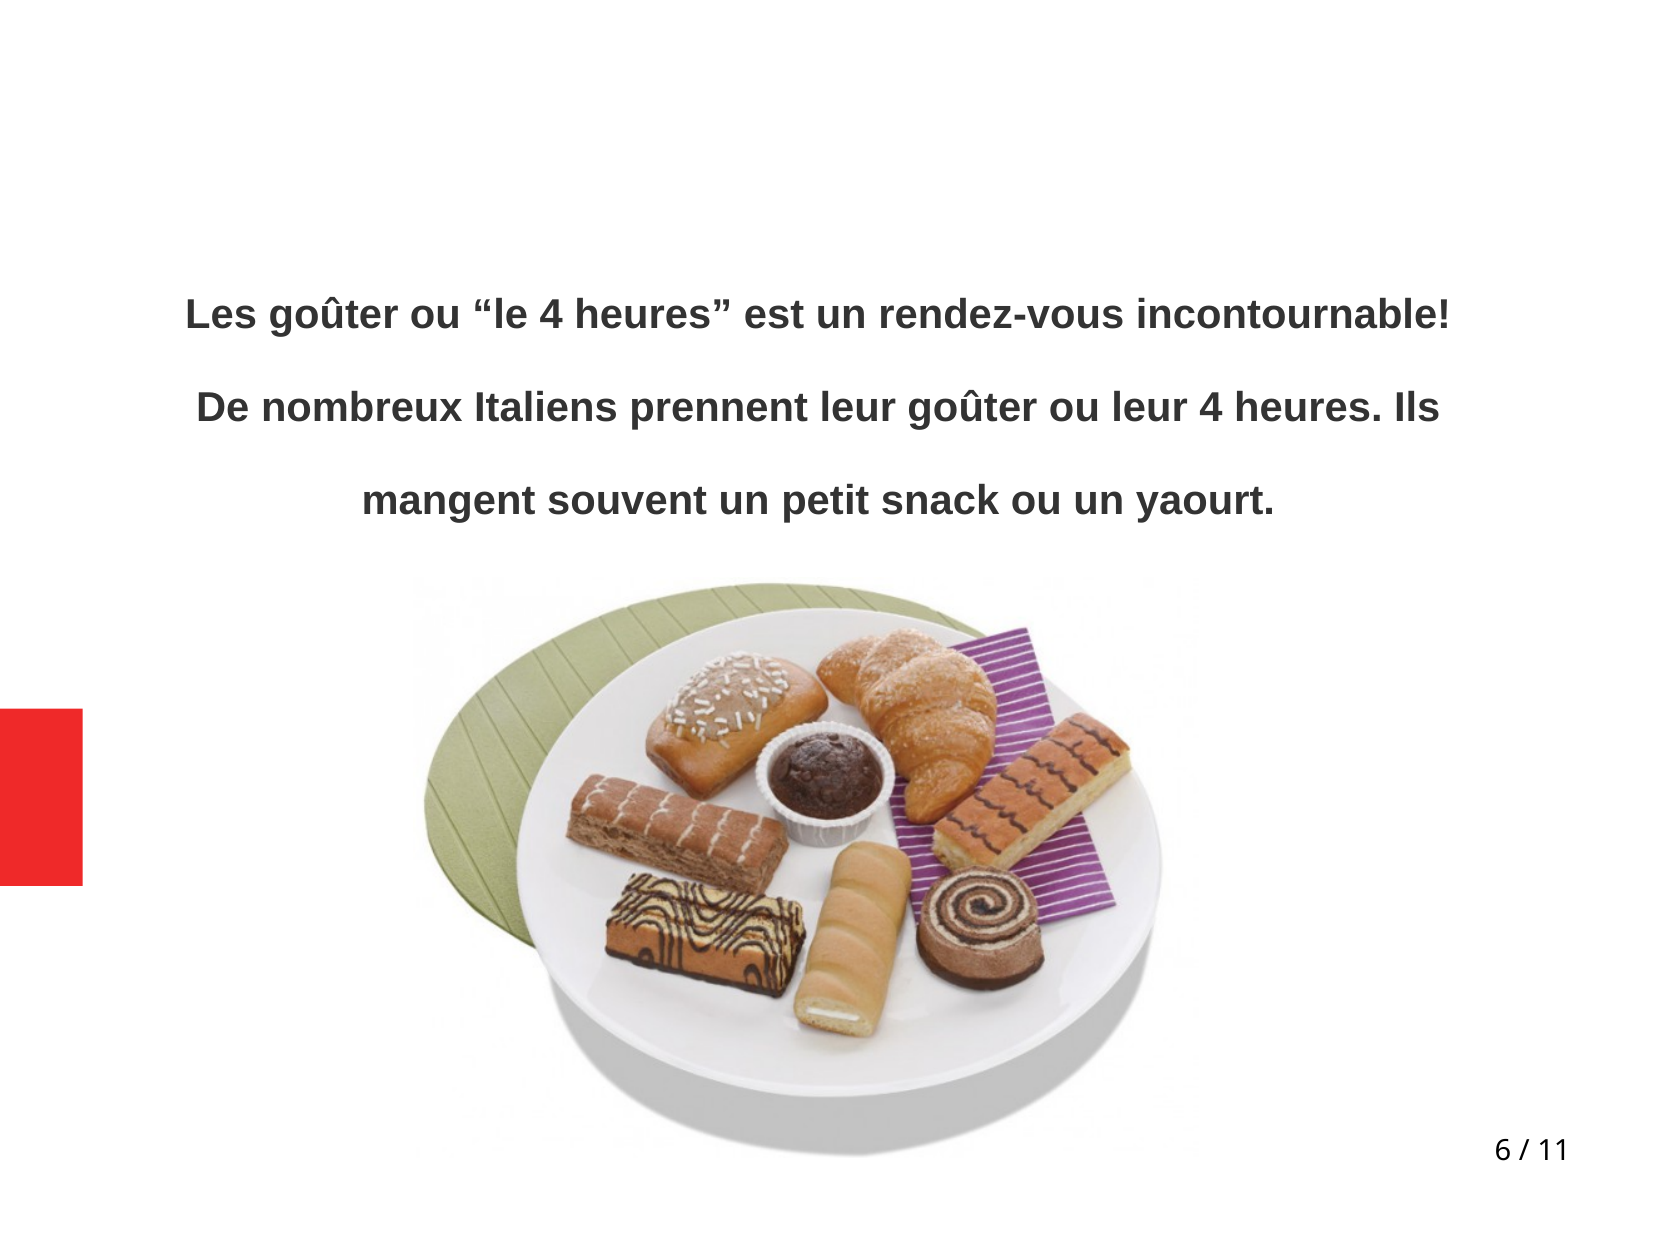

Les goûter ou “le 4 heures” est un rendez-vous incontournable!
De nombreux Italiens prennent leur goûter ou leur 4 heures. Ils mangent souvent un petit snack ou un yaourt.
#
6